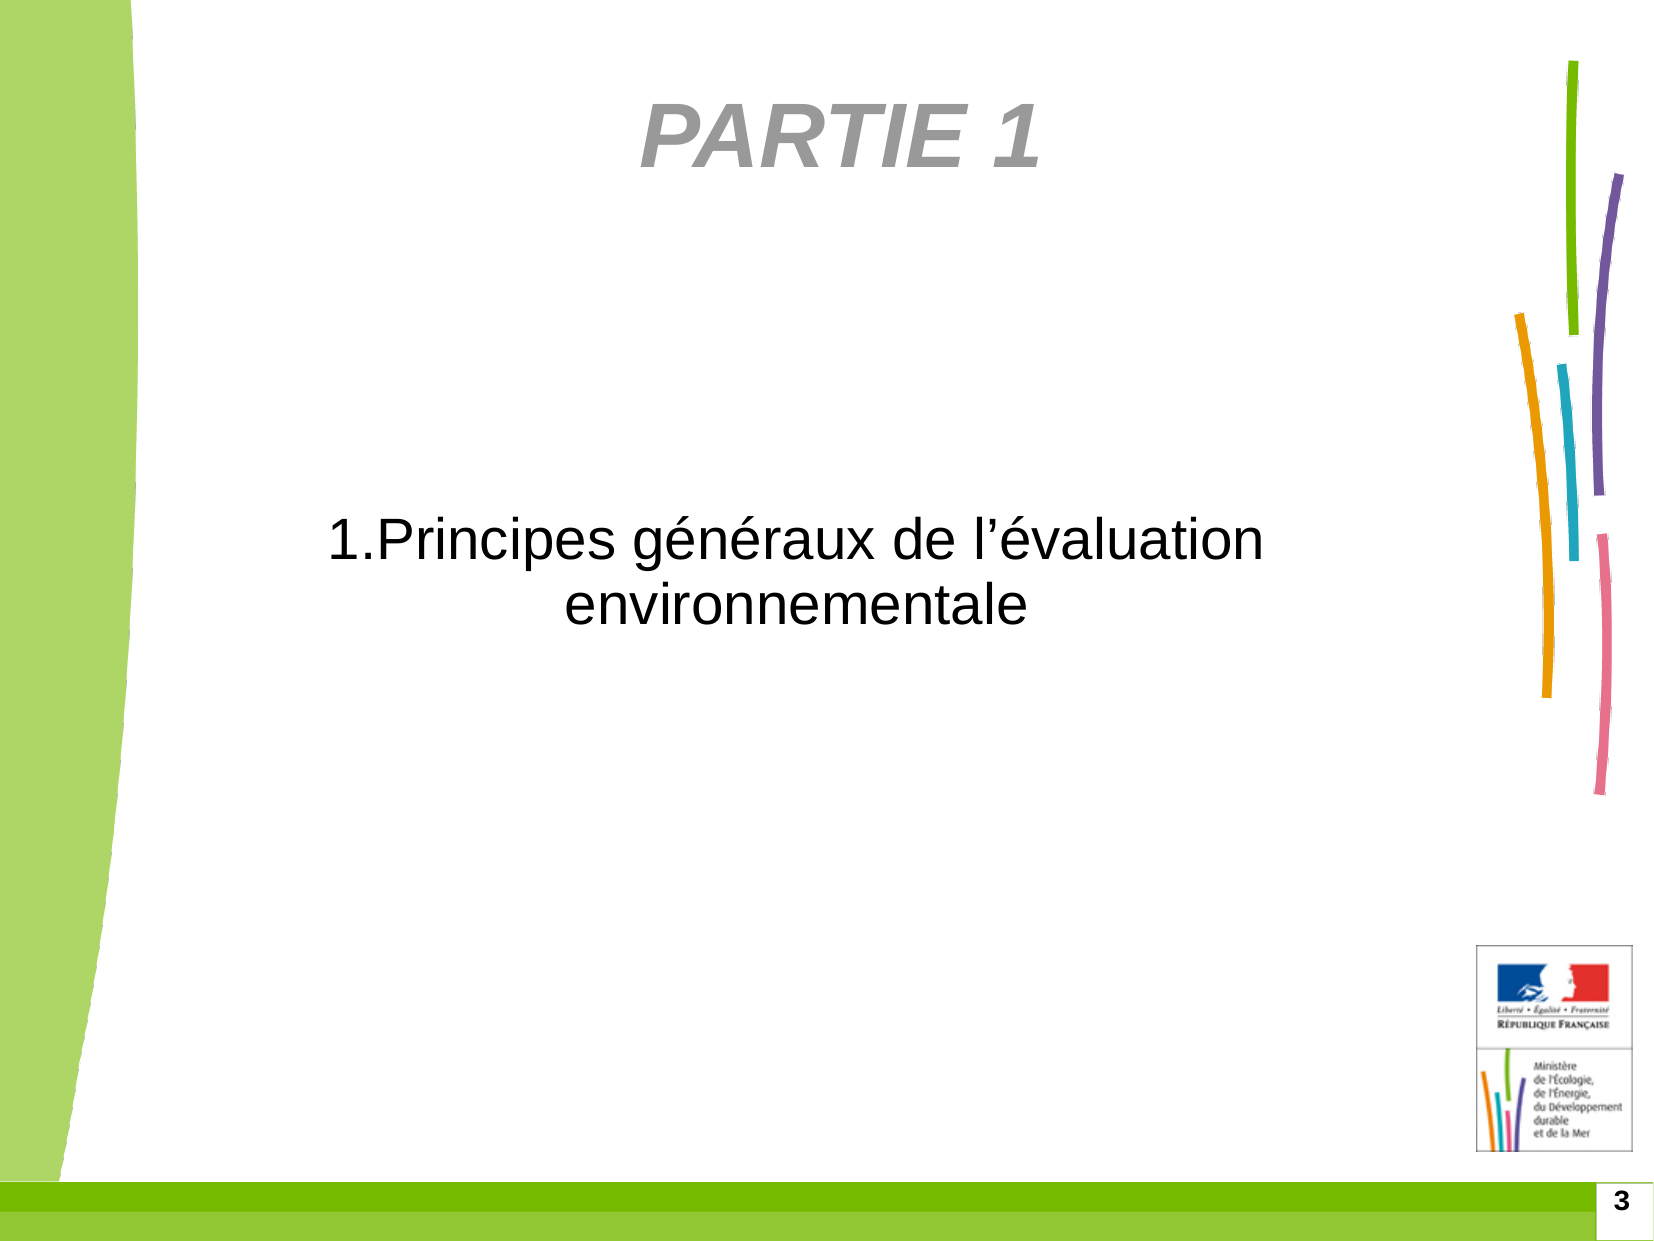

# PARTIE 1
1.Principes généraux de l’évaluation environnementale
3